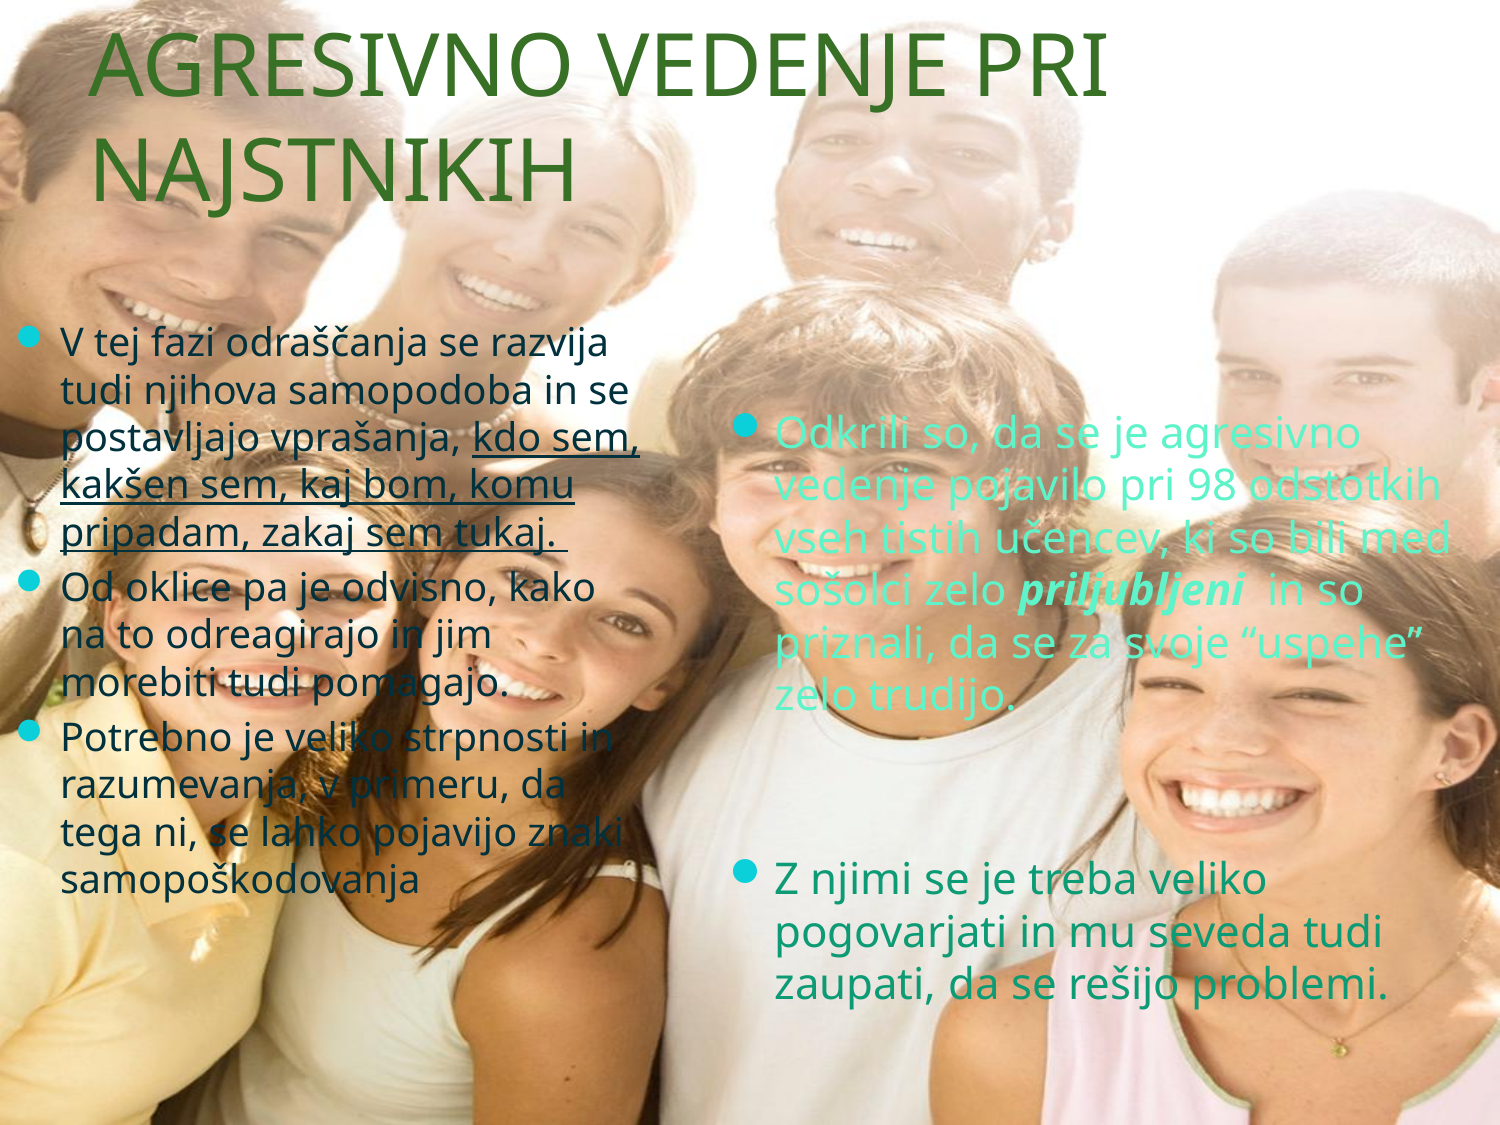

# AGRESIVNO VEDENJE PRI NAJSTNIKIH
V tej fazi odraščanja se razvija tudi njihova samopodoba in se postavljajo vprašanja, kdo sem, kakšen sem, kaj bom, komu pripadam, zakaj sem tukaj.
Od oklice pa je odvisno, kako na to odreagirajo in jim morebiti tudi pomagajo.
Potrebno je veliko strpnosti in razumevanja, v primeru, da tega ni, se lahko pojavijo znaki samopoškodovanja
Odkrili so, da se je agresivno vedenje pojavilo pri 98 odstotkih vseh tistih učencev, ki so bili med sošolci zelo priljubljeni in so priznali, da se za svoje “uspehe” zelo trudijo.
Z njimi se je treba veliko pogovarjati in mu seveda tudi zaupati, da se rešijo problemi.